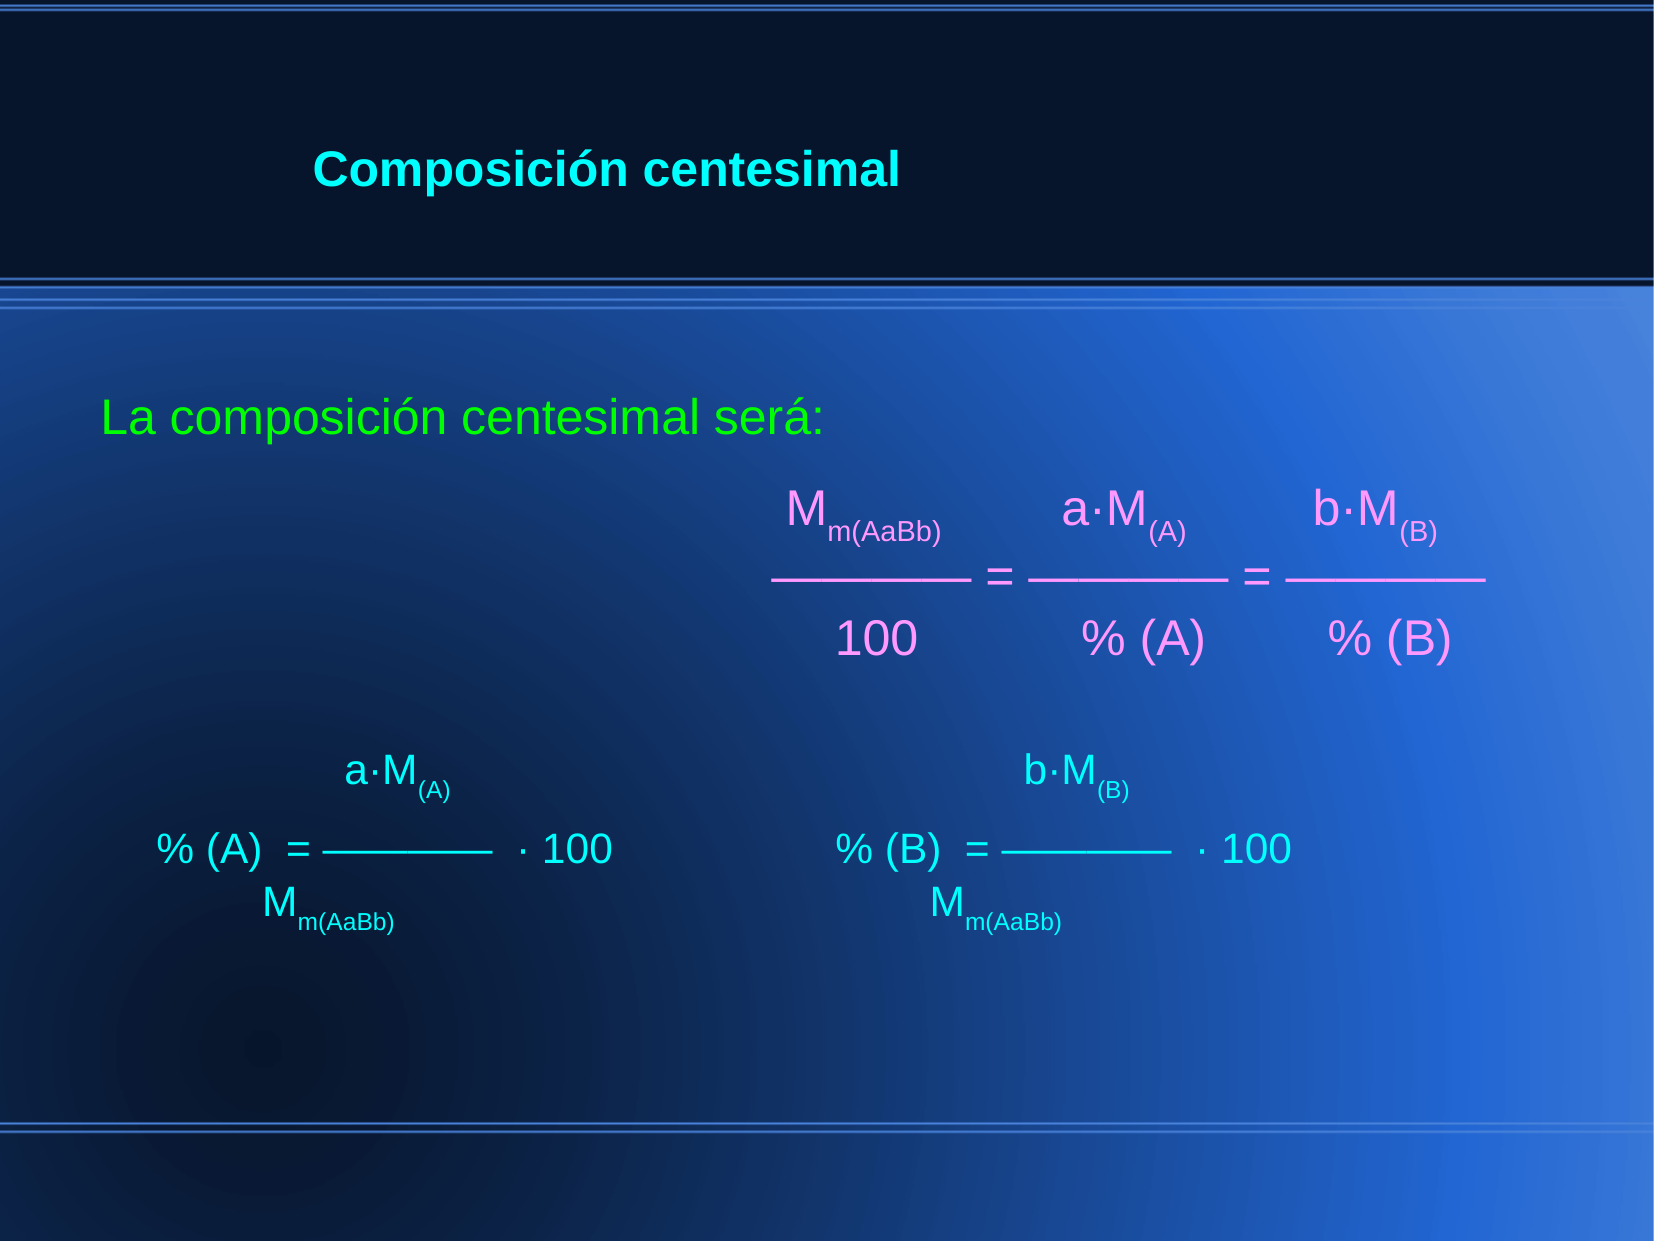

# Composición centesimal
La composición centesimal será:
 Mm(AaBb) a·M(A) b·M(B)
———— = ———— = ————
	100 	 	 % (A)	 % (B)
 a·M(A)
 % (A) = ———— · 100 		 Mm(AaBb)
 b·M(B)
 % (B) = ———— · 100 		 Mm(AaBb)